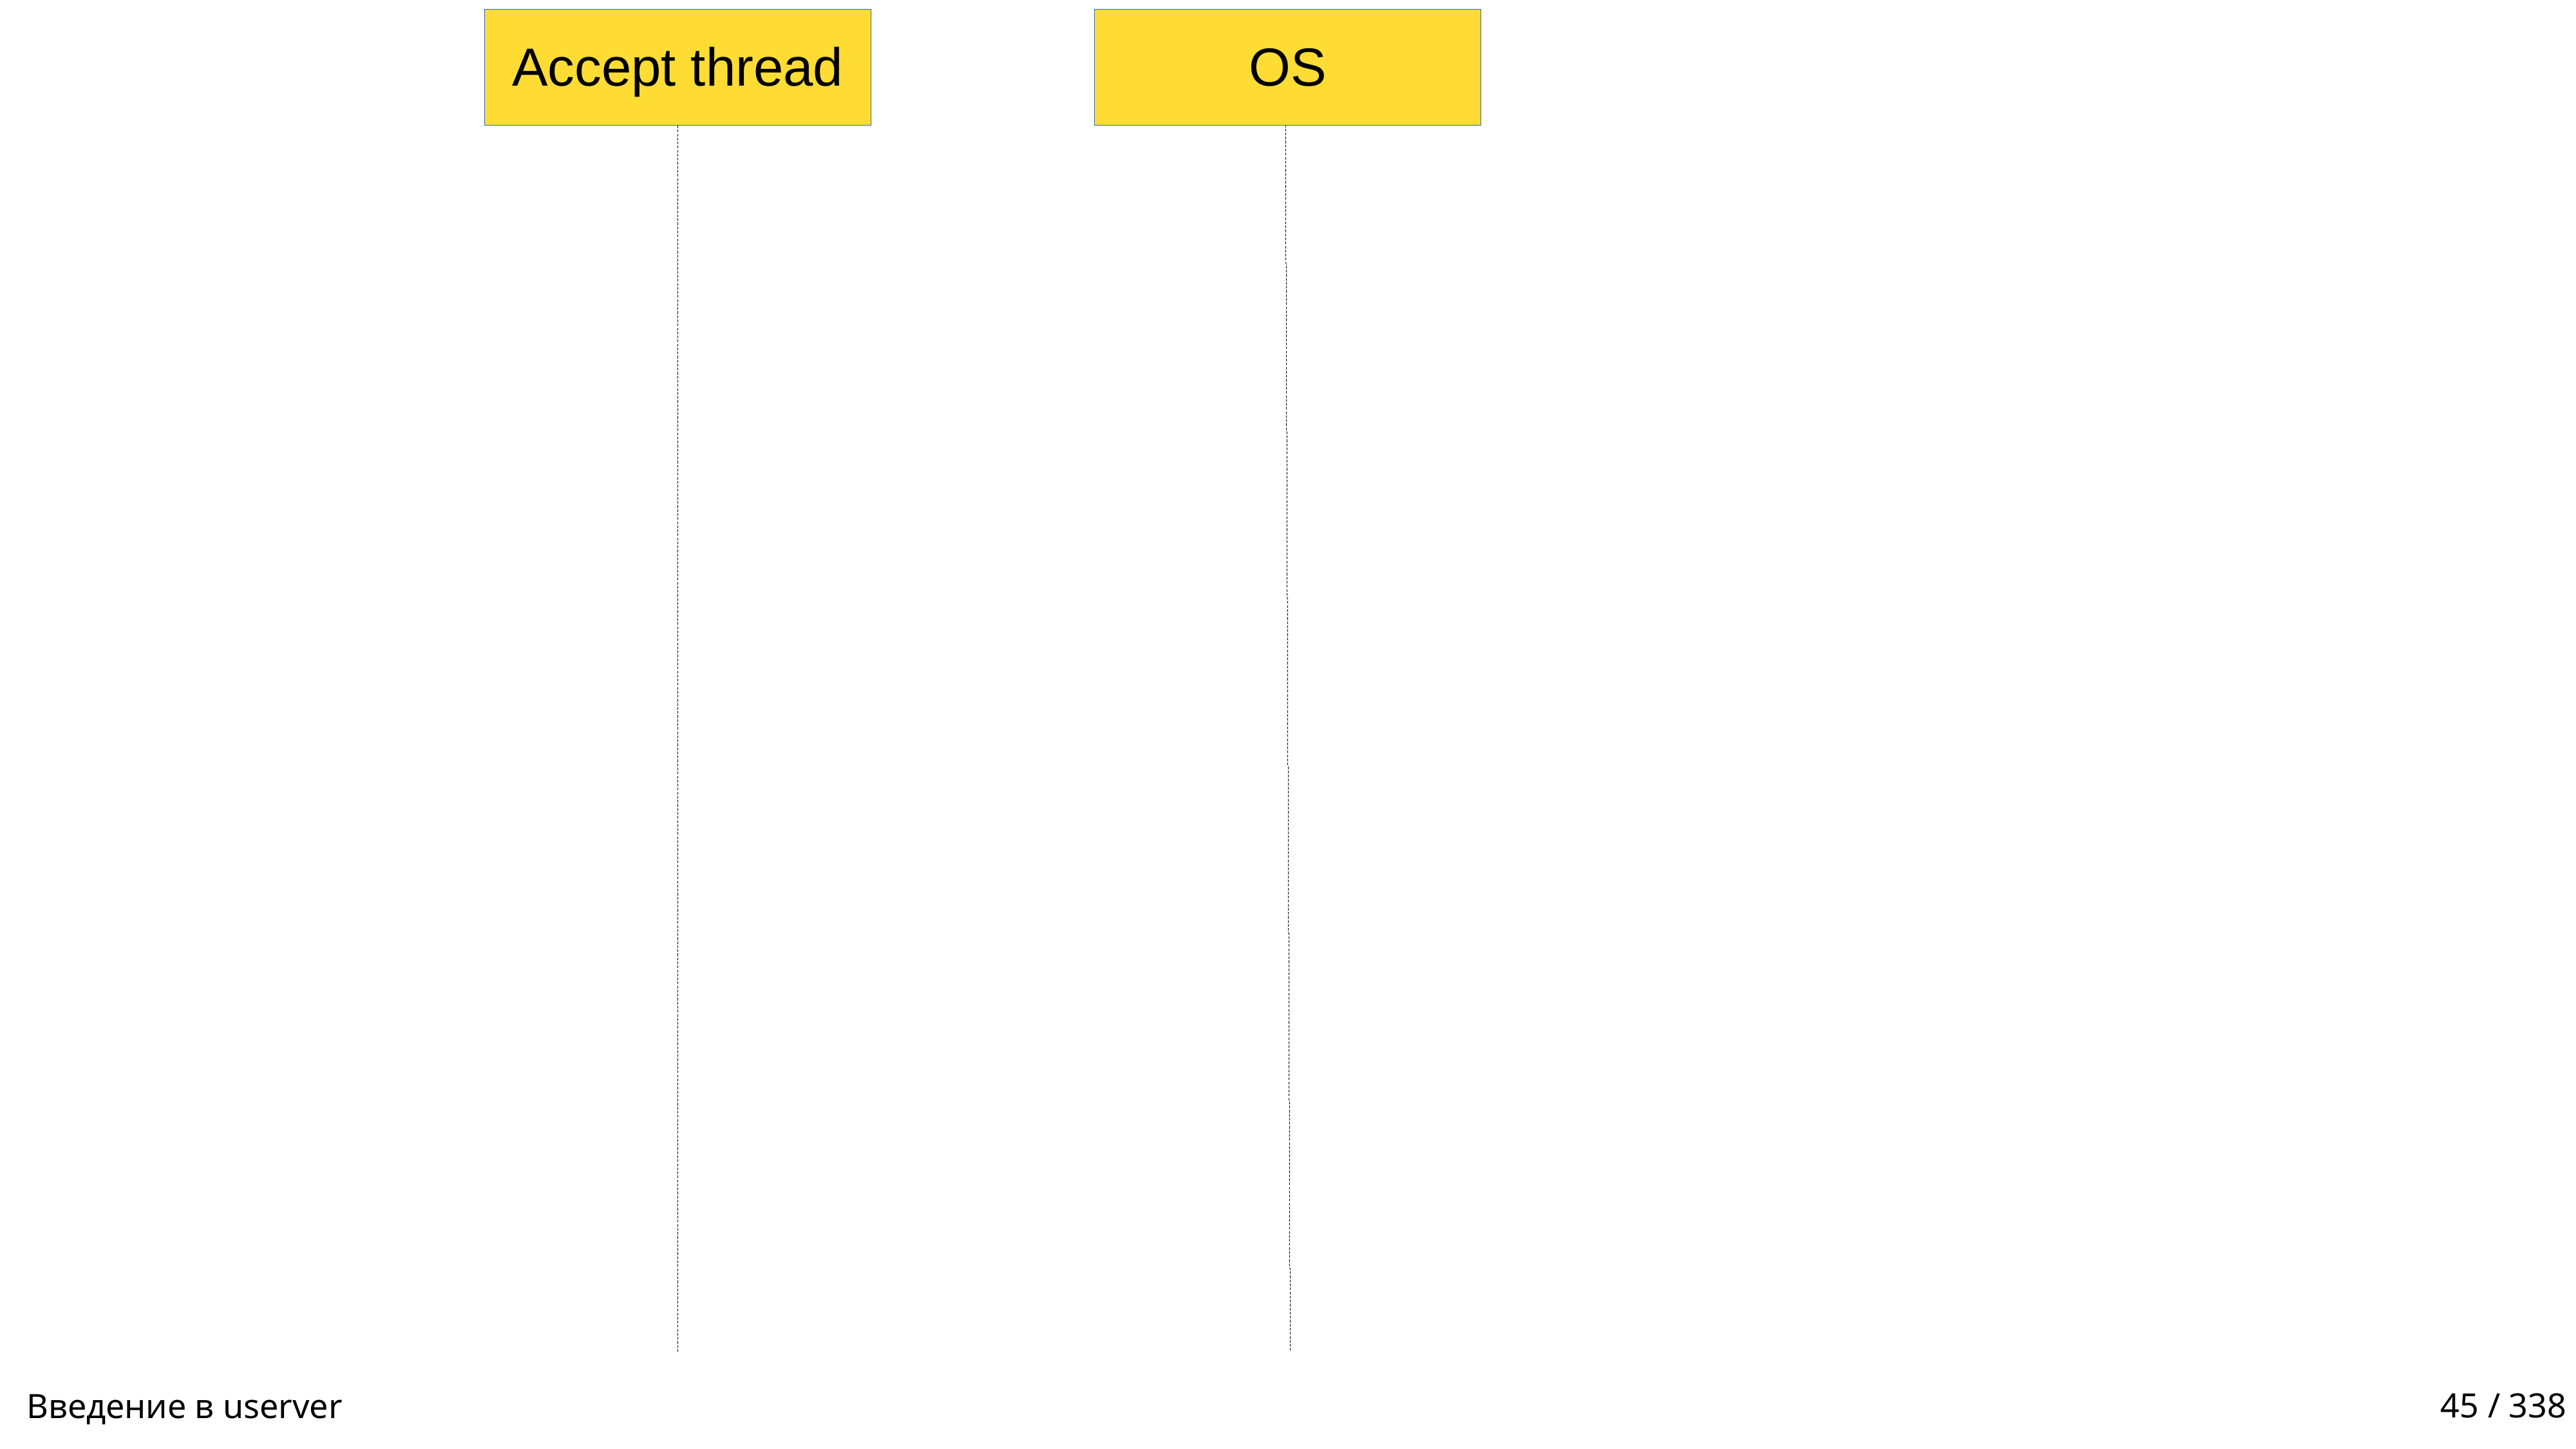

Accept thread
OS
# Введение в userver